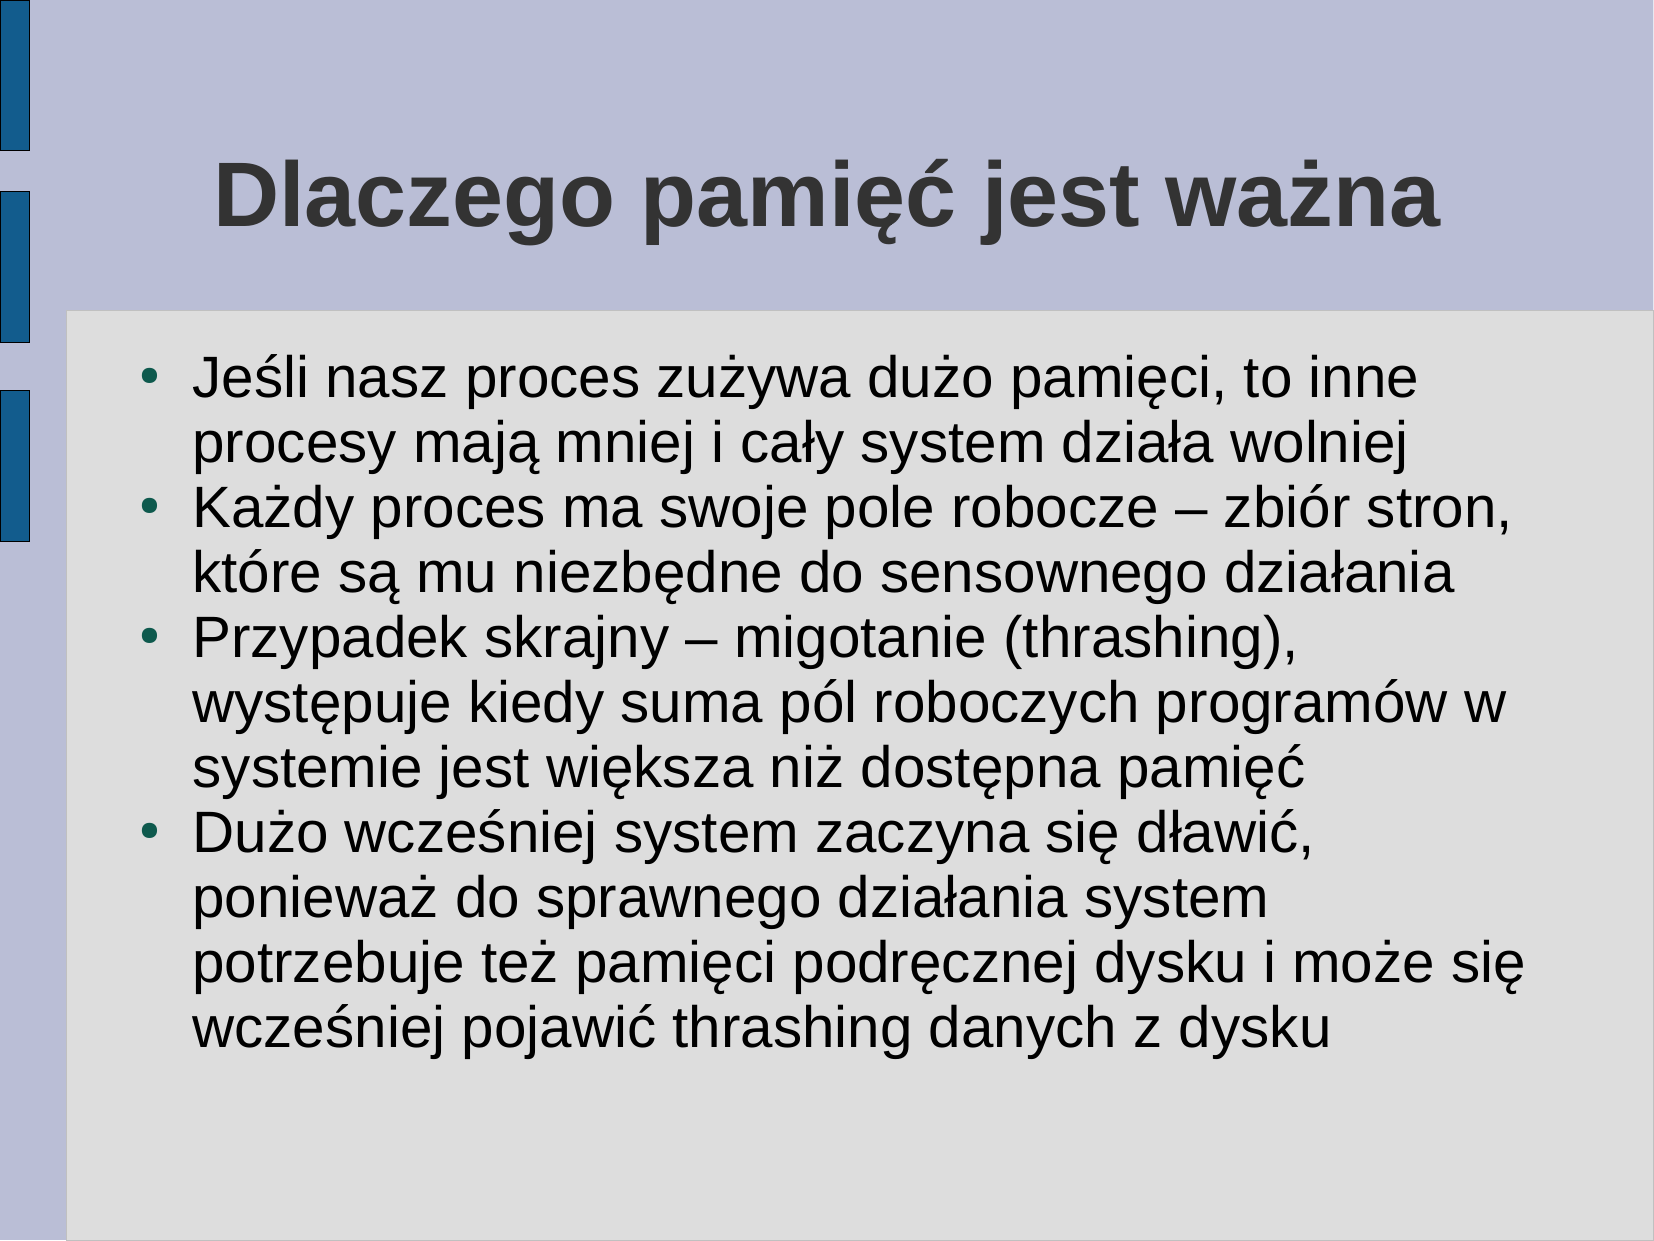

# Dlaczego pamięć jest ważna
Jeśli nasz proces zużywa dużo pamięci, to inne procesy mają mniej i cały system działa wolniej
Każdy proces ma swoje pole robocze – zbiór stron, które są mu niezbędne do sensownego działania
Przypadek skrajny – migotanie (thrashing), występuje kiedy suma pól roboczych programów w systemie jest większa niż dostępna pamięć
Dużo wcześniej system zaczyna się dławić, ponieważ do sprawnego działania system potrzebuje też pamięci podręcznej dysku i może się wcześniej pojawić thrashing danych z dysku